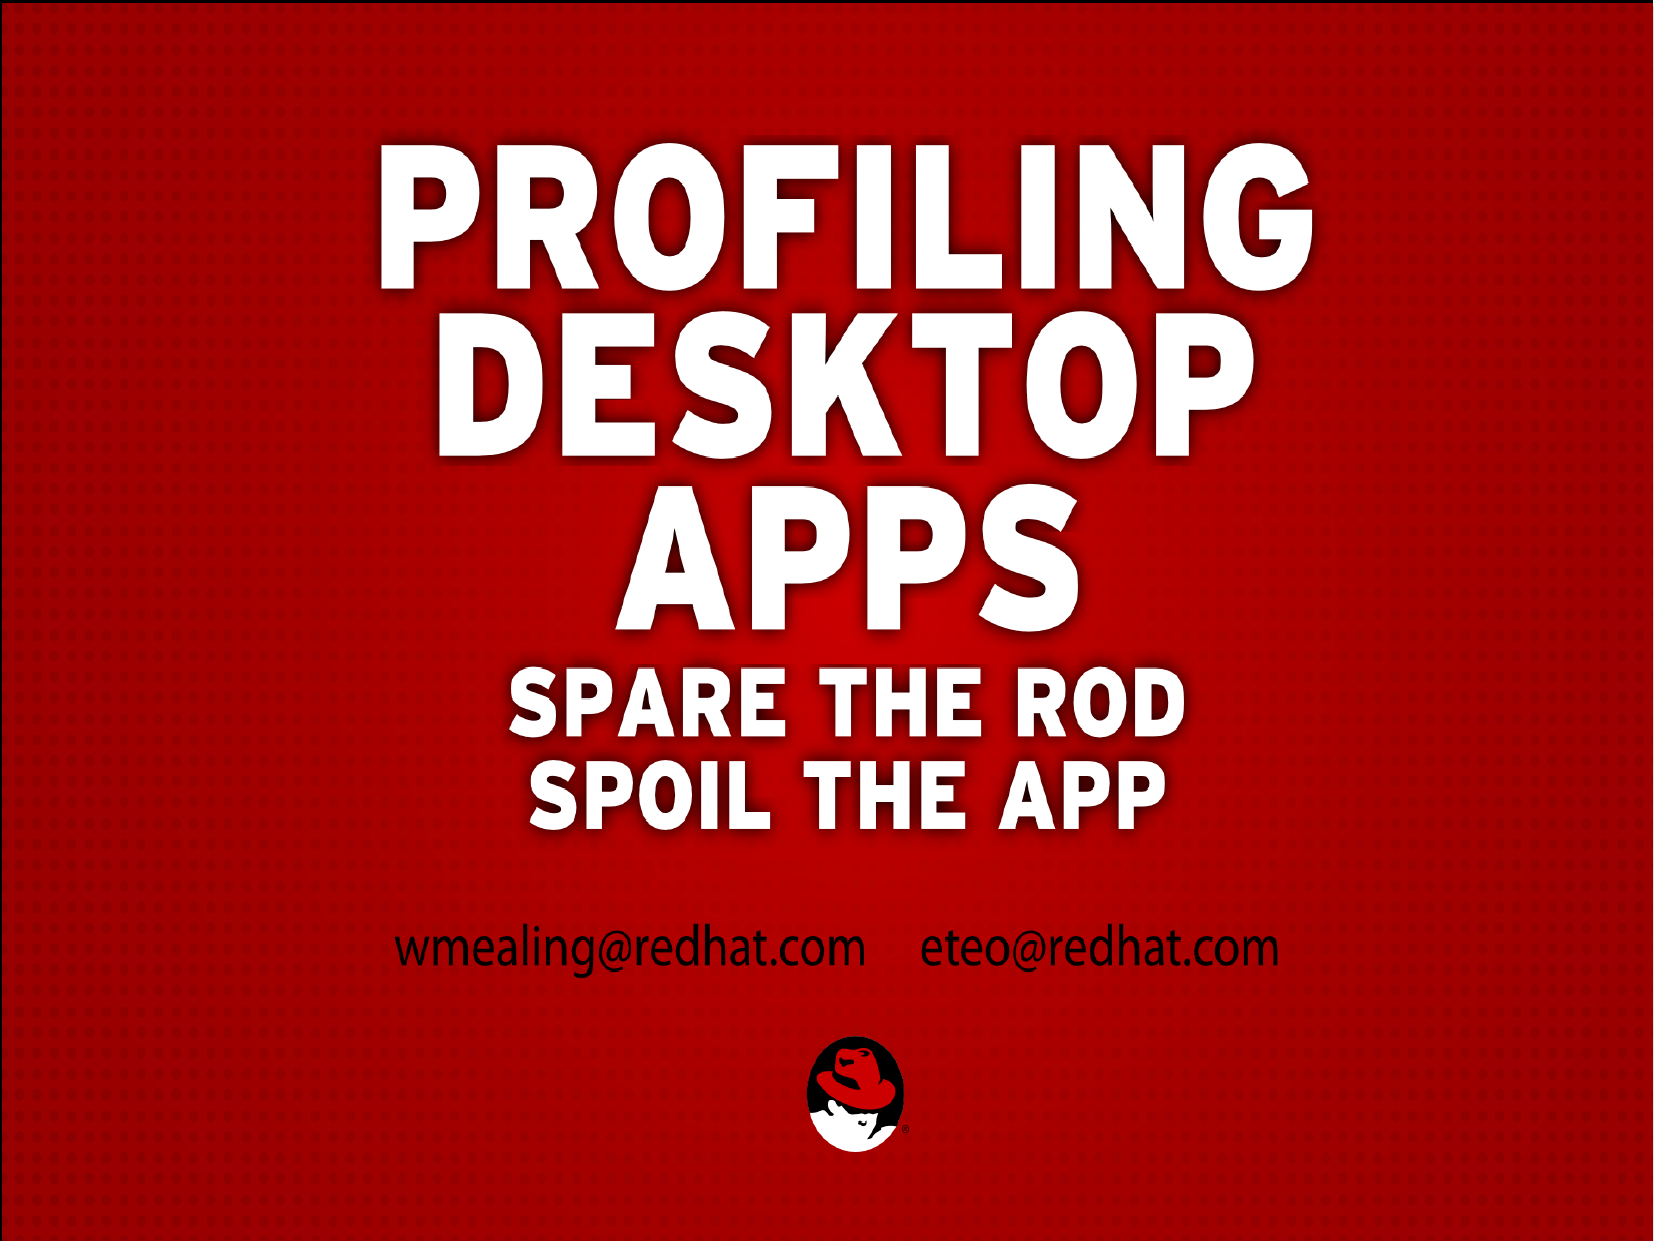

# Improving desktop application discipline
OR
Spare the rod, spoil the application.
Eugene Teo & Wade Mealing